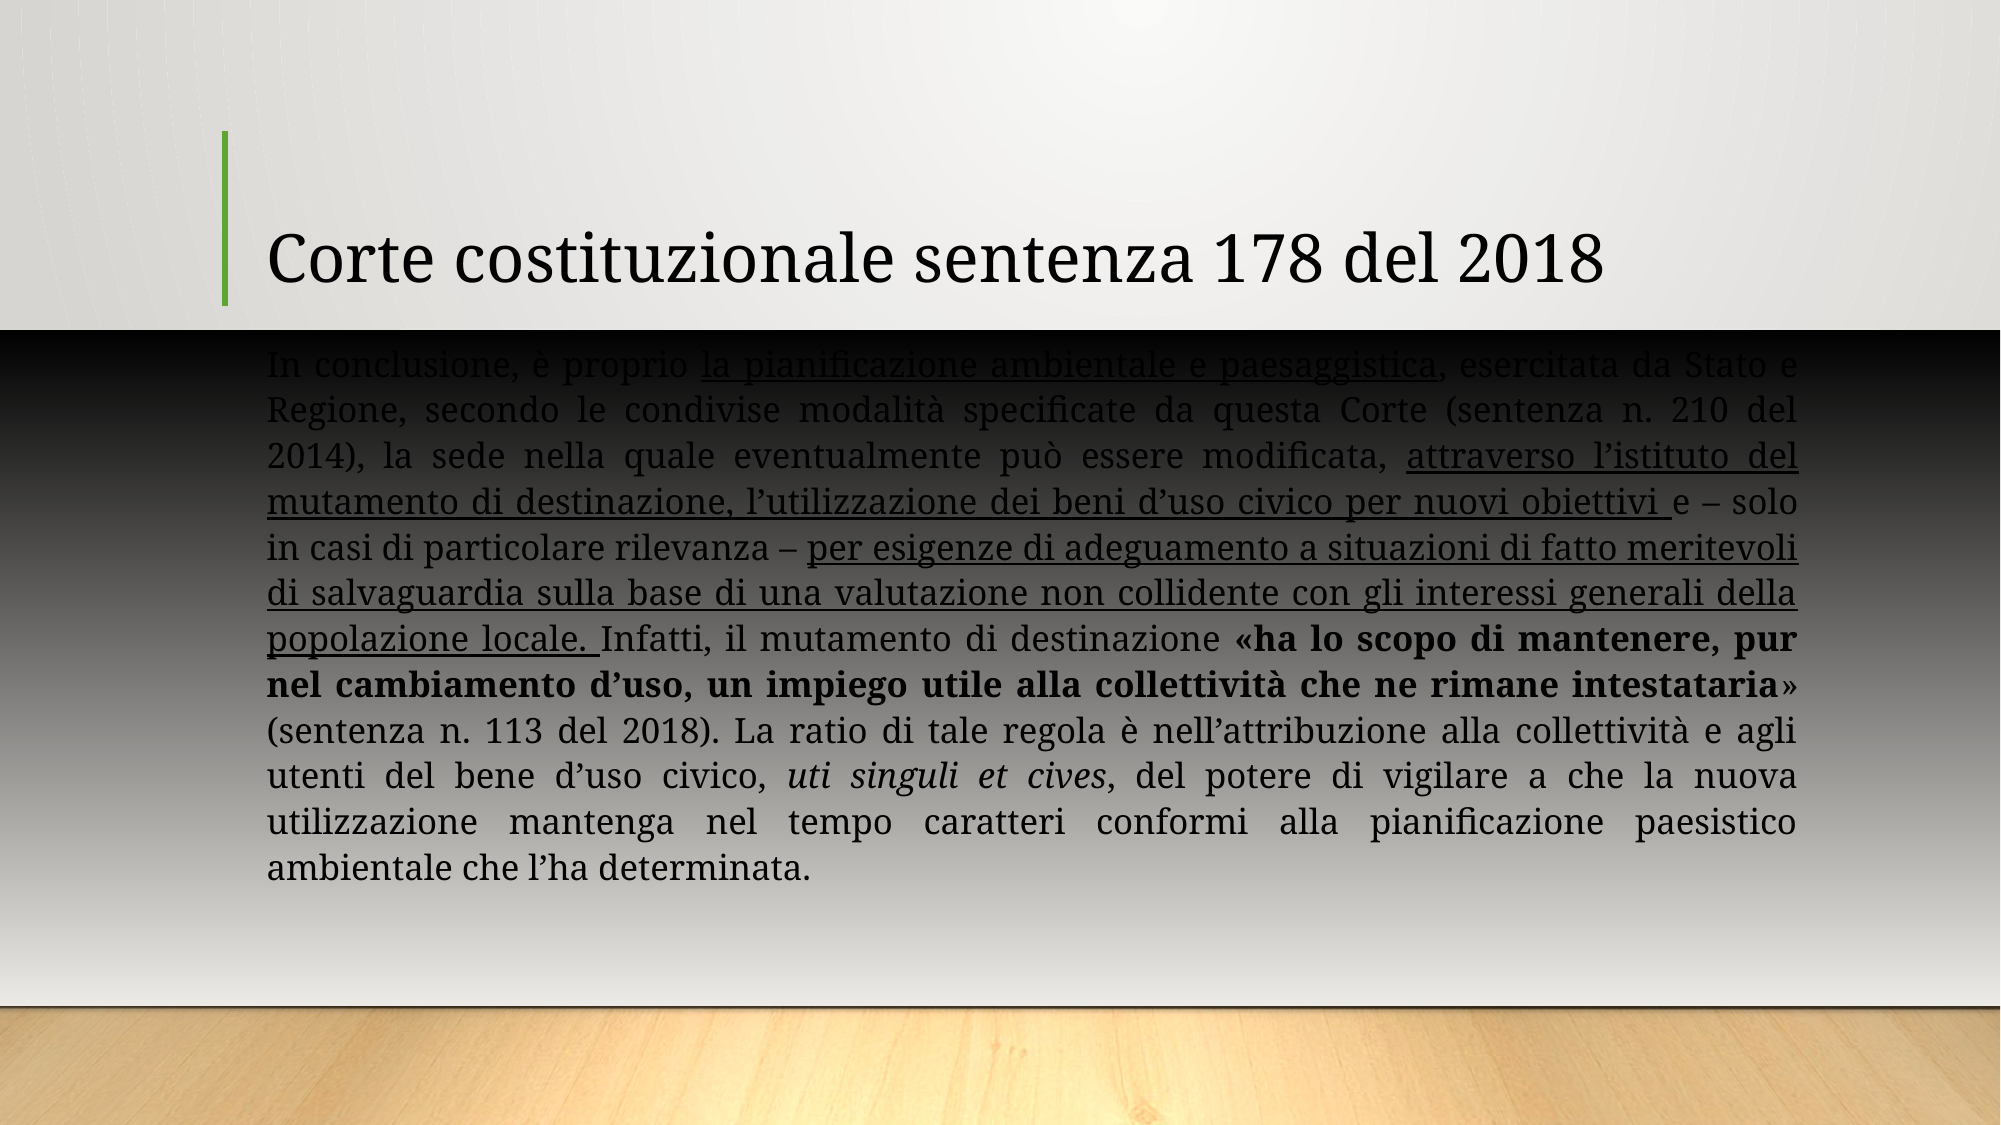

# Corte costituzionale sentenza 178 del 2018
In conclusione, è proprio la pianificazione ambientale e paesaggistica, esercitata da Stato e Regione, secondo le condivise modalità specificate da questa Corte (sentenza n. 210 del 2014), la sede nella quale eventualmente può essere modificata, attraverso l’istituto del mutamento di destinazione, l’utilizzazione dei beni d’uso civico per nuovi obiettivi e – solo in casi di particolare rilevanza – per esigenze di adeguamento a situazioni di fatto meritevoli di salvaguardia sulla base di una valutazione non collidente con gli interessi generali della popolazione locale. Infatti, il mutamento di destinazione «ha lo scopo di mantenere, pur nel cambiamento d’uso, un impiego utile alla collettività che ne rimane intestataria» (sentenza n. 113 del 2018). La ratio di tale regola è nell’attribuzione alla collettività e agli utenti del bene d’uso civico, uti singuli et cives, del potere di vigilare a che la nuova utilizzazione mantenga nel tempo caratteri conformi alla pianificazione paesistico ambientale che l’ha determinata.